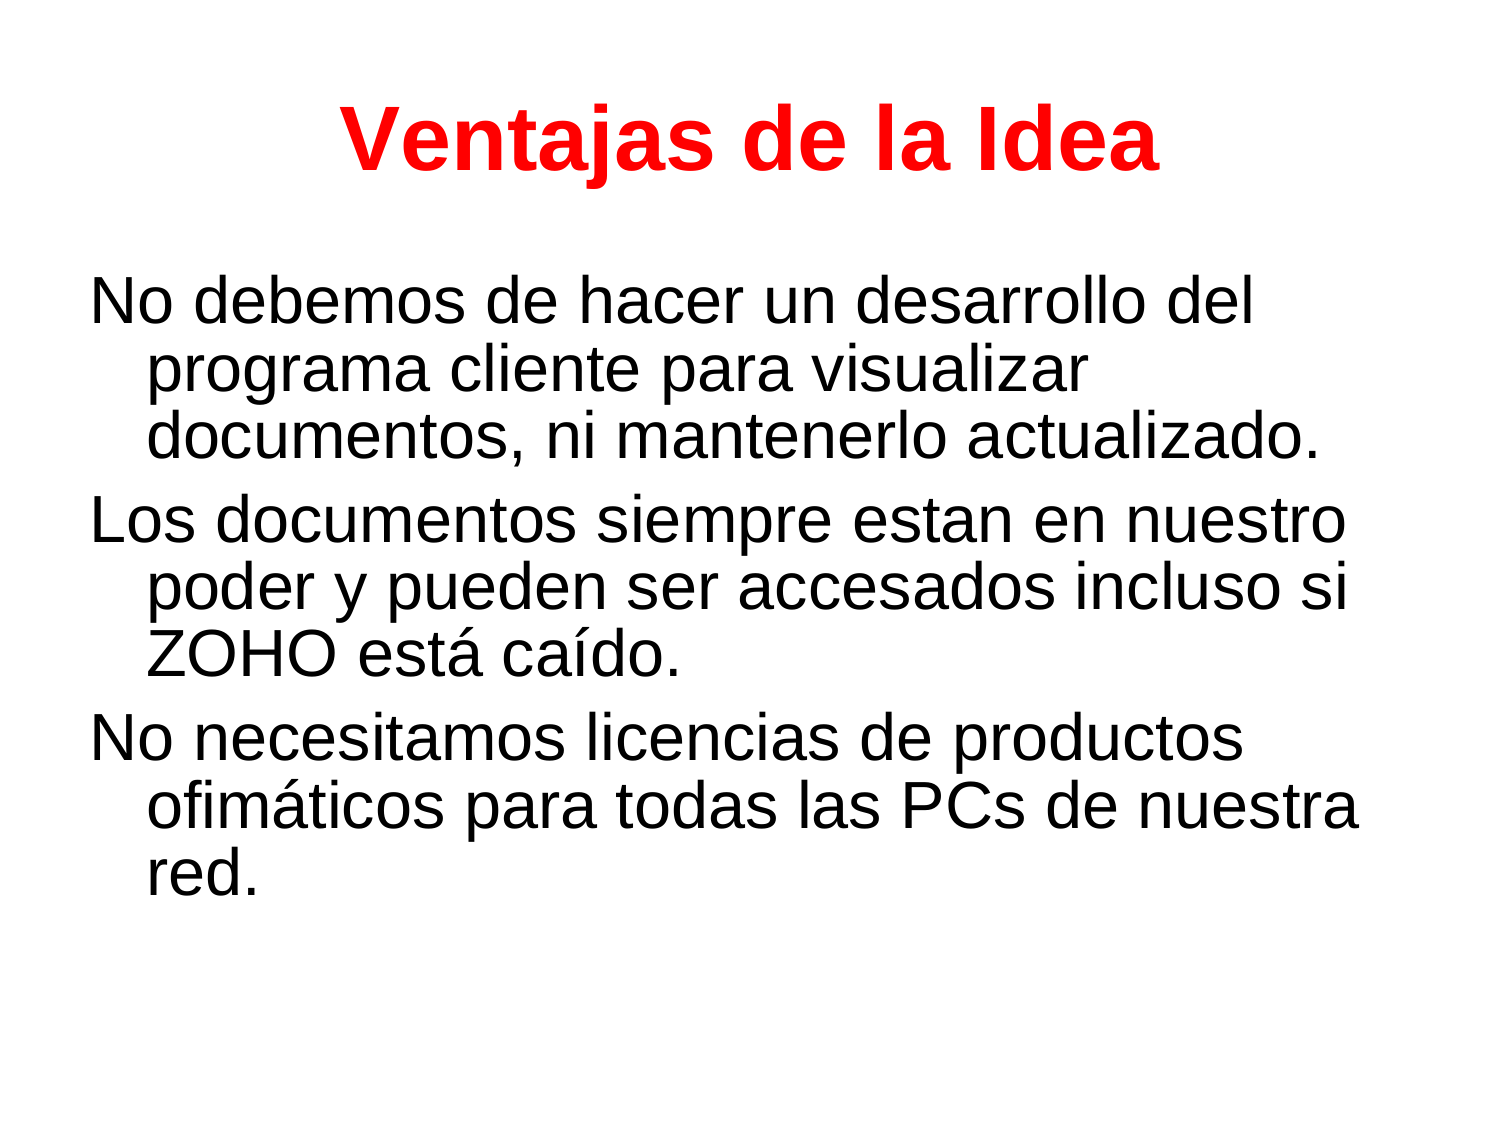

# Ventajas de la Idea
No debemos de hacer un desarrollo del programa cliente para visualizar documentos, ni mantenerlo actualizado.
Los documentos siempre estan en nuestro poder y pueden ser accesados incluso si ZOHO está caído.
No necesitamos licencias de productos ofimáticos para todas las PCs de nuestra red.